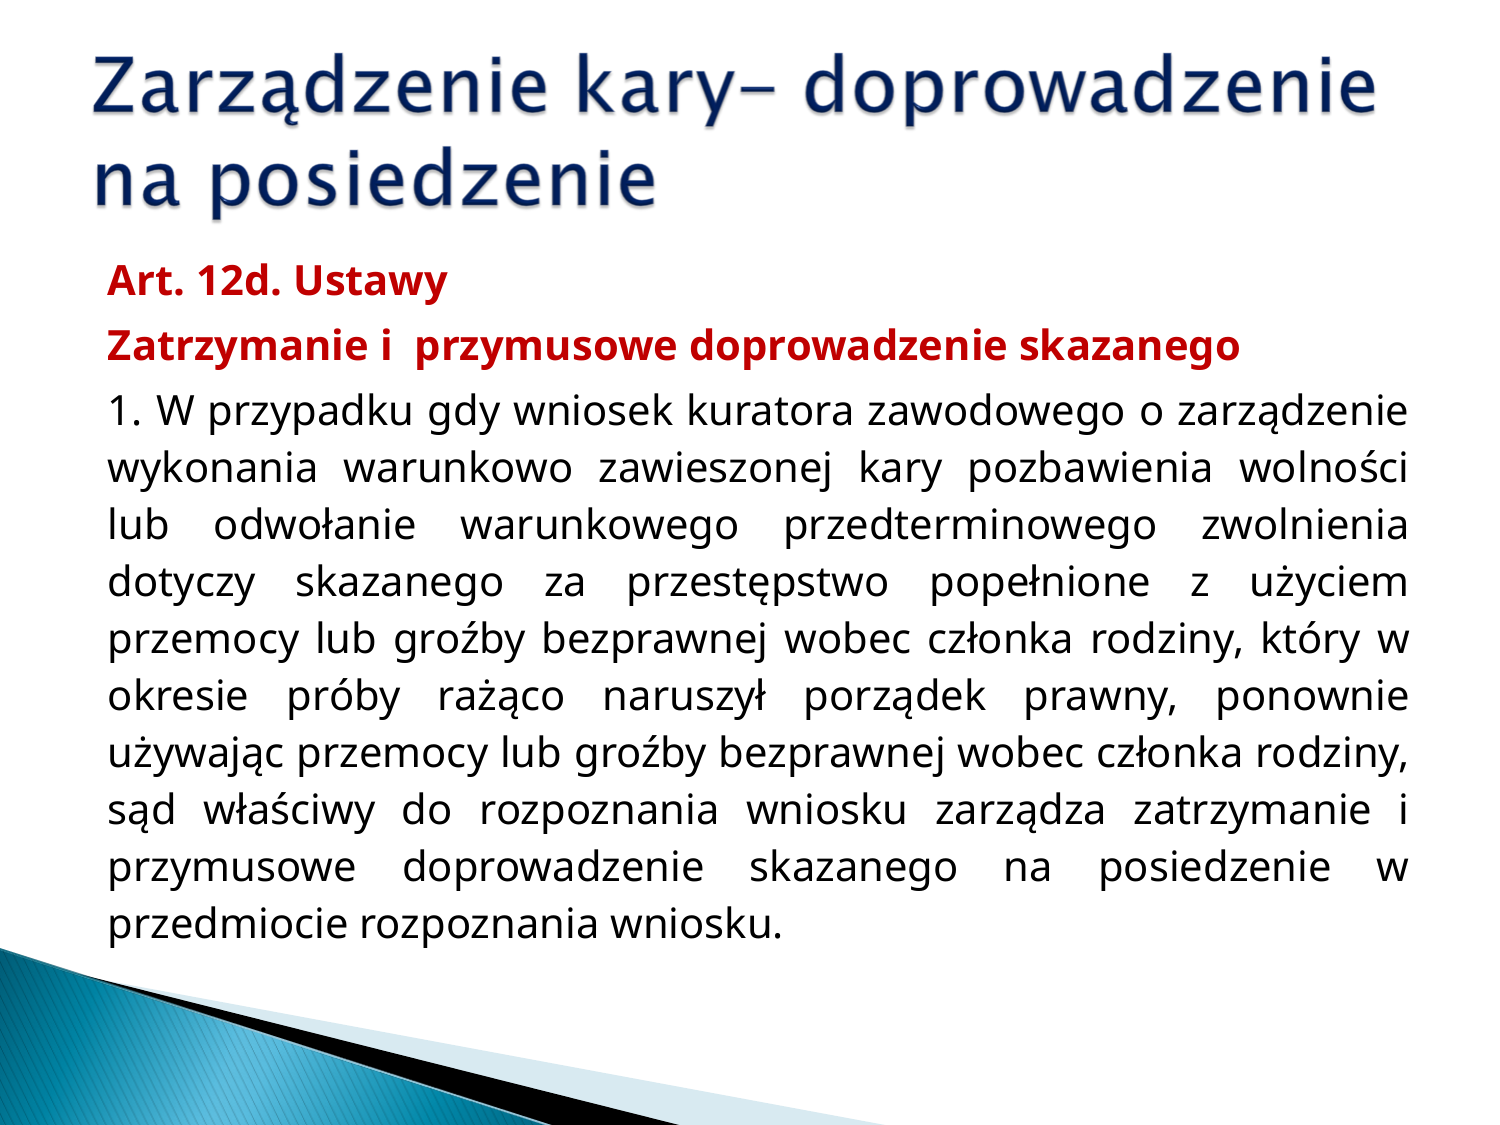

# Art. 12d. Ustawy
Zatrzymanie i przymusowe doprowadzenie skazanego
1. W przypadku gdy wniosek kuratora zawodowego o zarządzenie wykonania warunkowo zawieszonej kary pozbawienia wolności lub odwołanie warunkowego przedterminowego zwolnienia dotyczy skazanego za przestępstwo popełnione z użyciem przemocy lub groźby bezprawnej wobec członka rodziny, który w okresie próby rażąco naruszył porządek prawny, ponownie używając przemocy lub groźby bezprawnej wobec członka rodziny, sąd właściwy do rozpoznania wniosku zarządza zatrzymanie i przymusowe doprowadzenie skazanego na posiedzenie w przedmiocie rozpoznania wniosku.